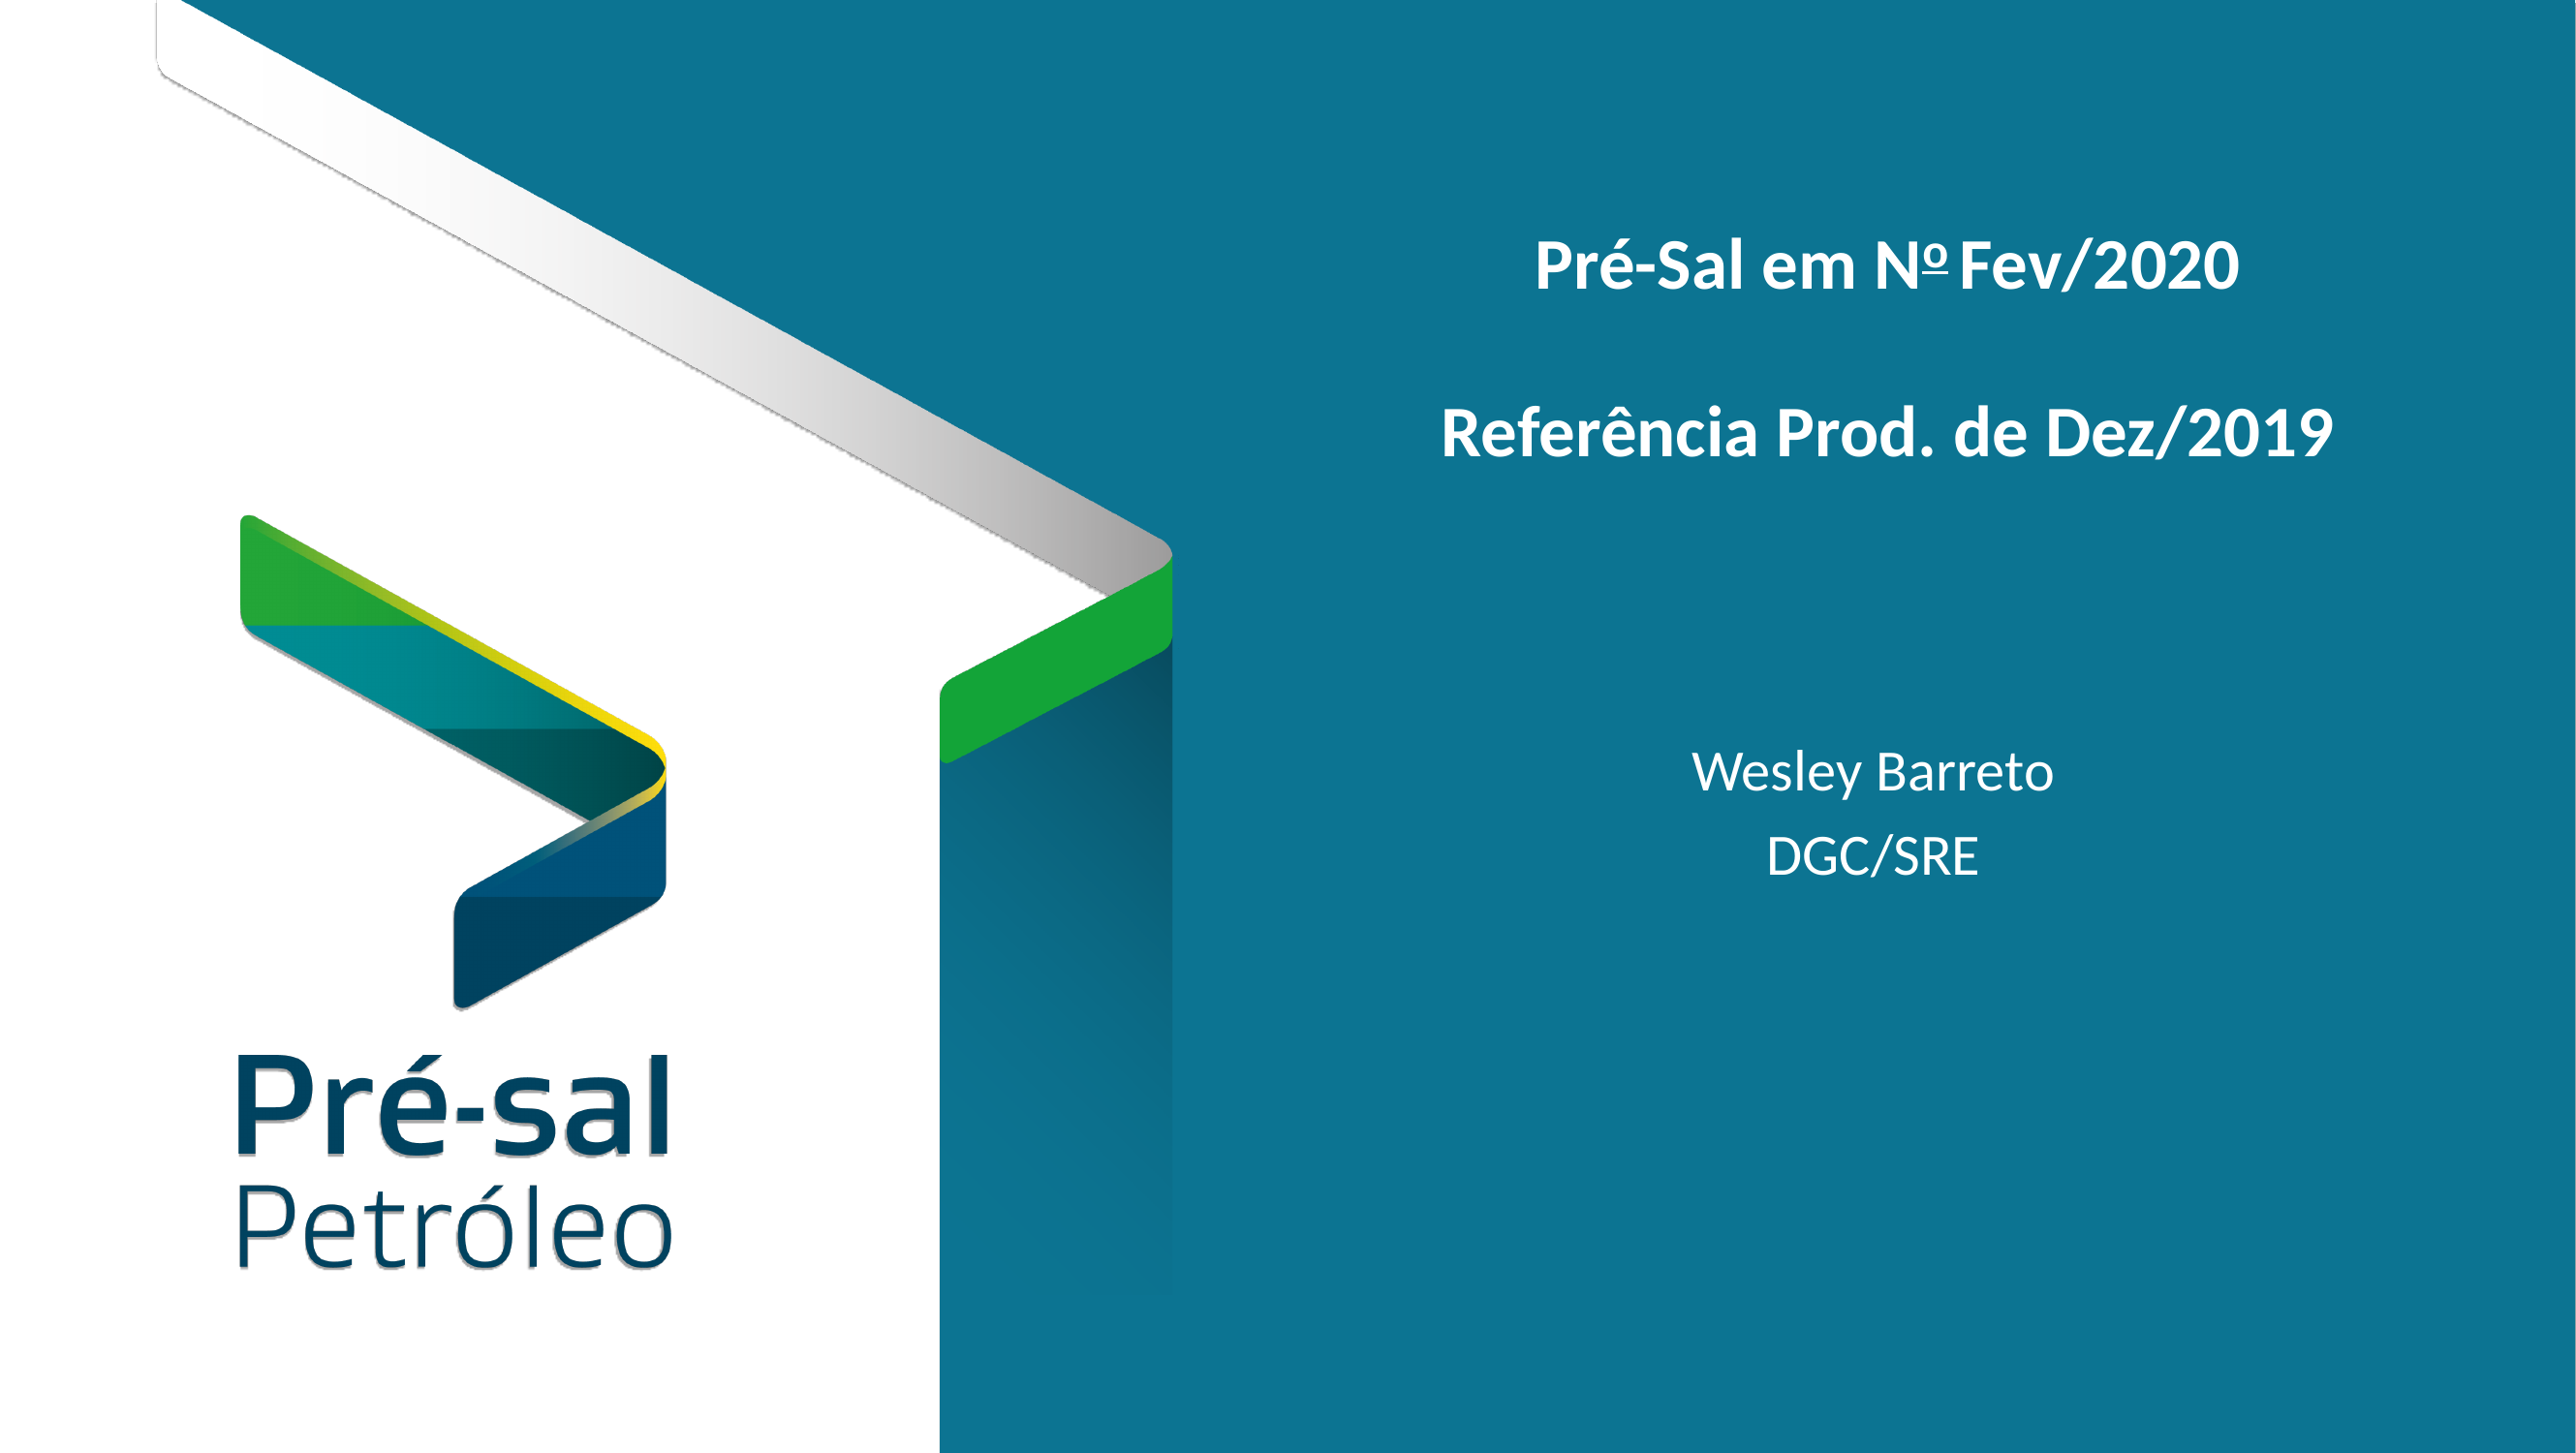

Pré-Sal em No Fev/2020
Referência Prod. de Dez/2019
Wesley Barreto
DGC/SRE